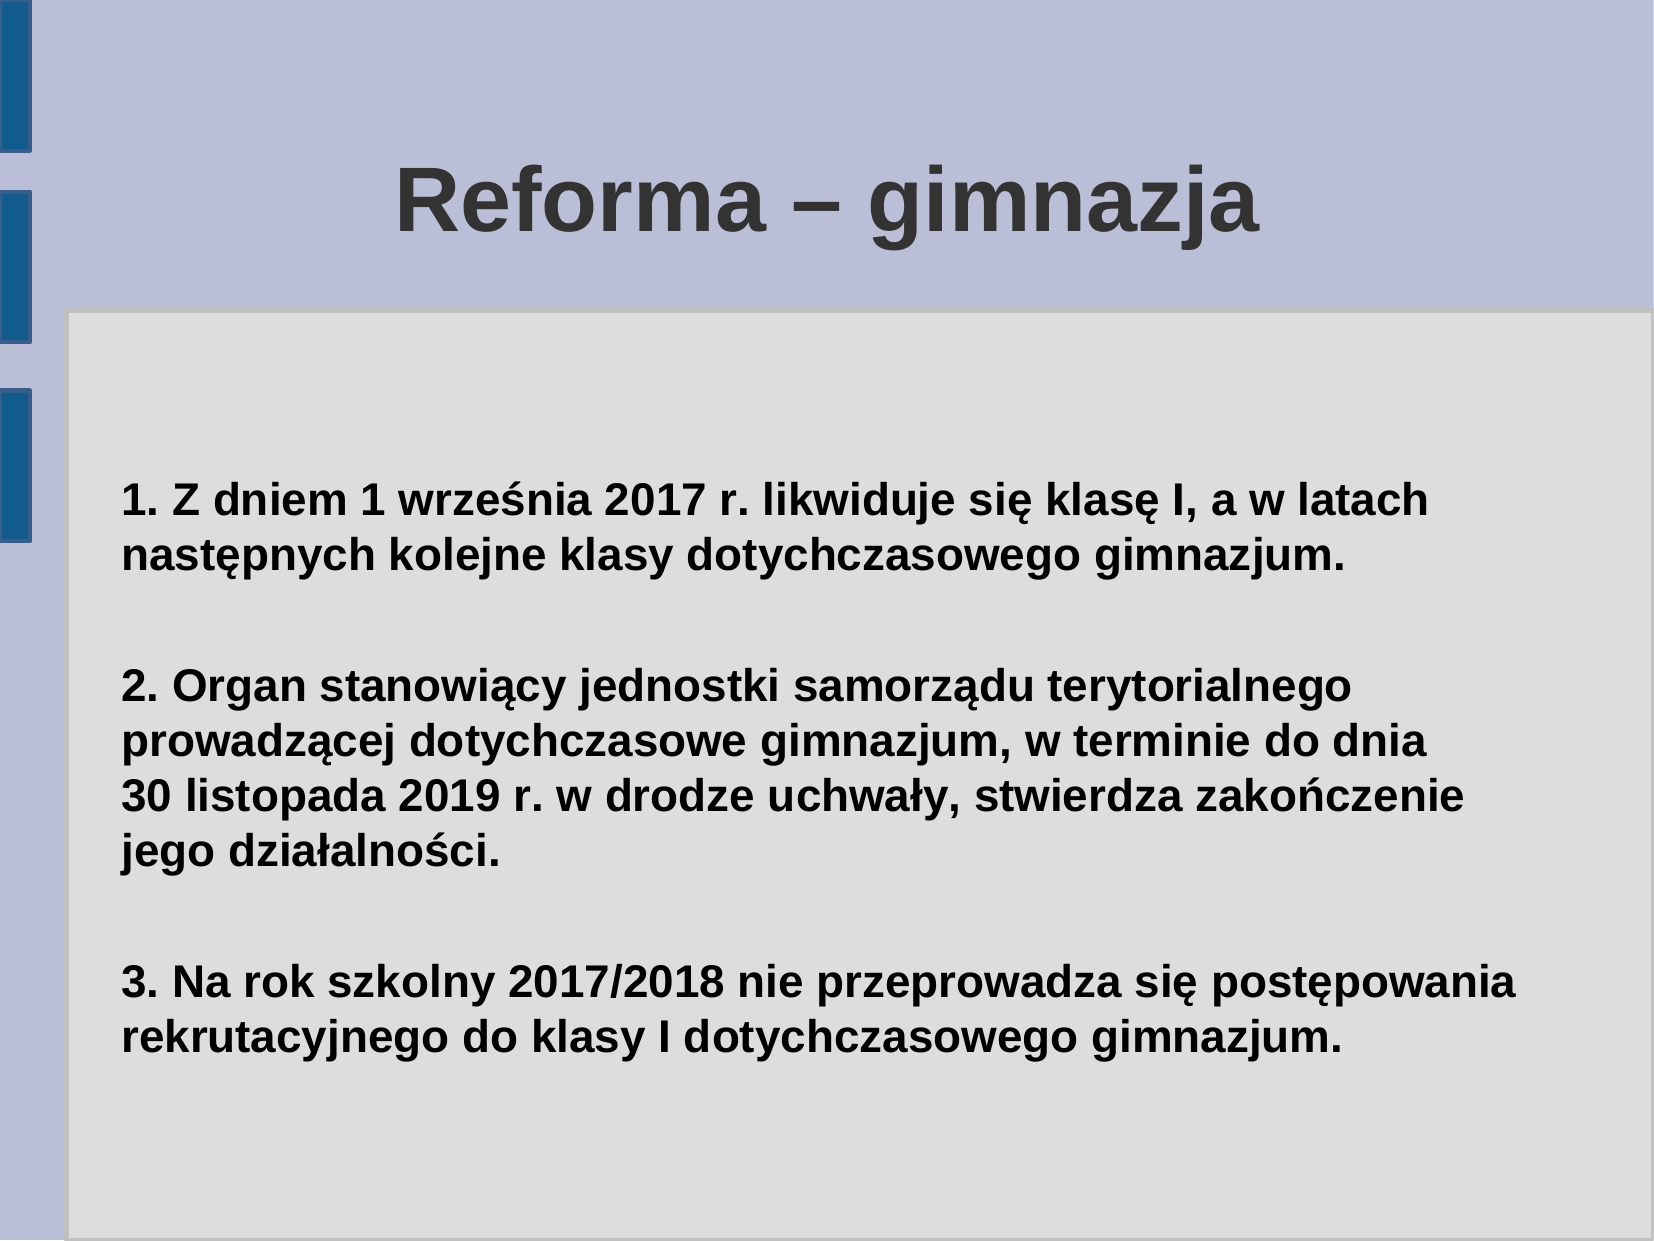

# Reforma – gimnazja
1. Z dniem 1 września 2017 r. likwiduje się klasę I, a w latach następnych kolejne klasy dotychczasowego gimnazjum.
2. Organ stanowiący jednostki samorządu terytorialnego prowadzącej dotychczasowe gimnazjum, w terminie do dnia 30 listopada 2019 r. w drodze uchwały, stwierdza zakończenie jego działalności.
3. Na rok szkolny 2017/2018 nie przeprowadza się postępowania rekrutacyjnego do klasy I dotychczasowego gimnazjum.